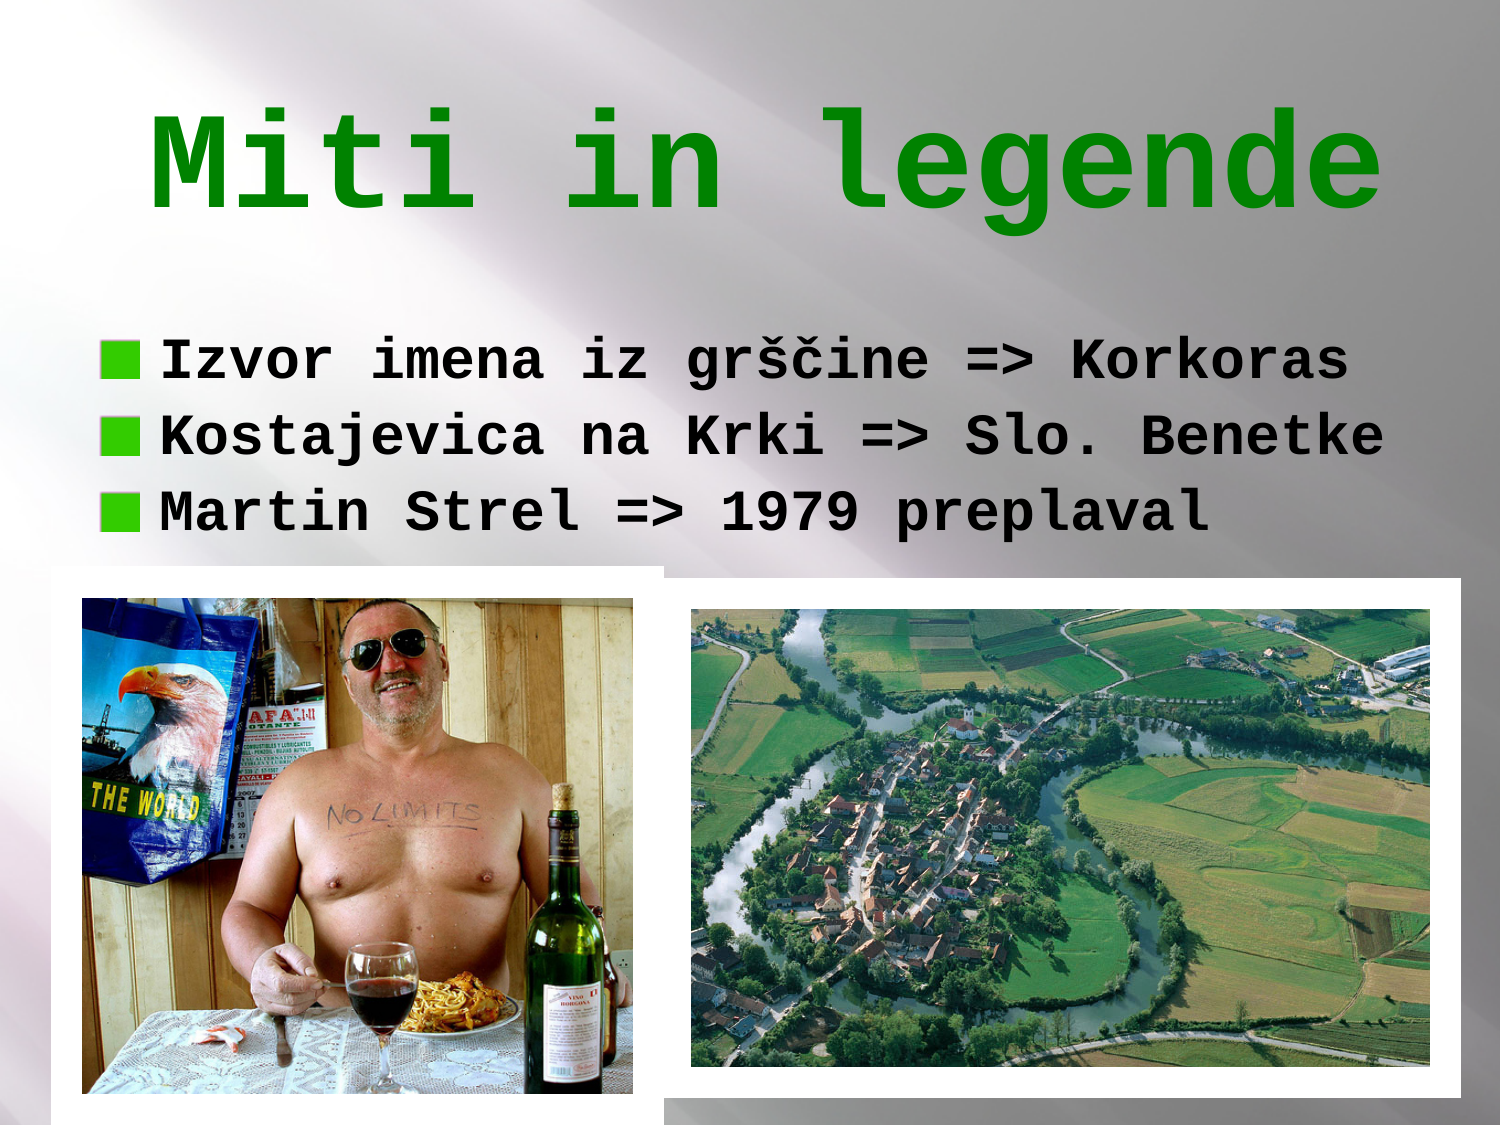

# Miti in legende
Izvor imena iz grščine => Korkoras
Kostajevica na Krki => Slo. Benetke
Martin Strel => 1979 preplaval